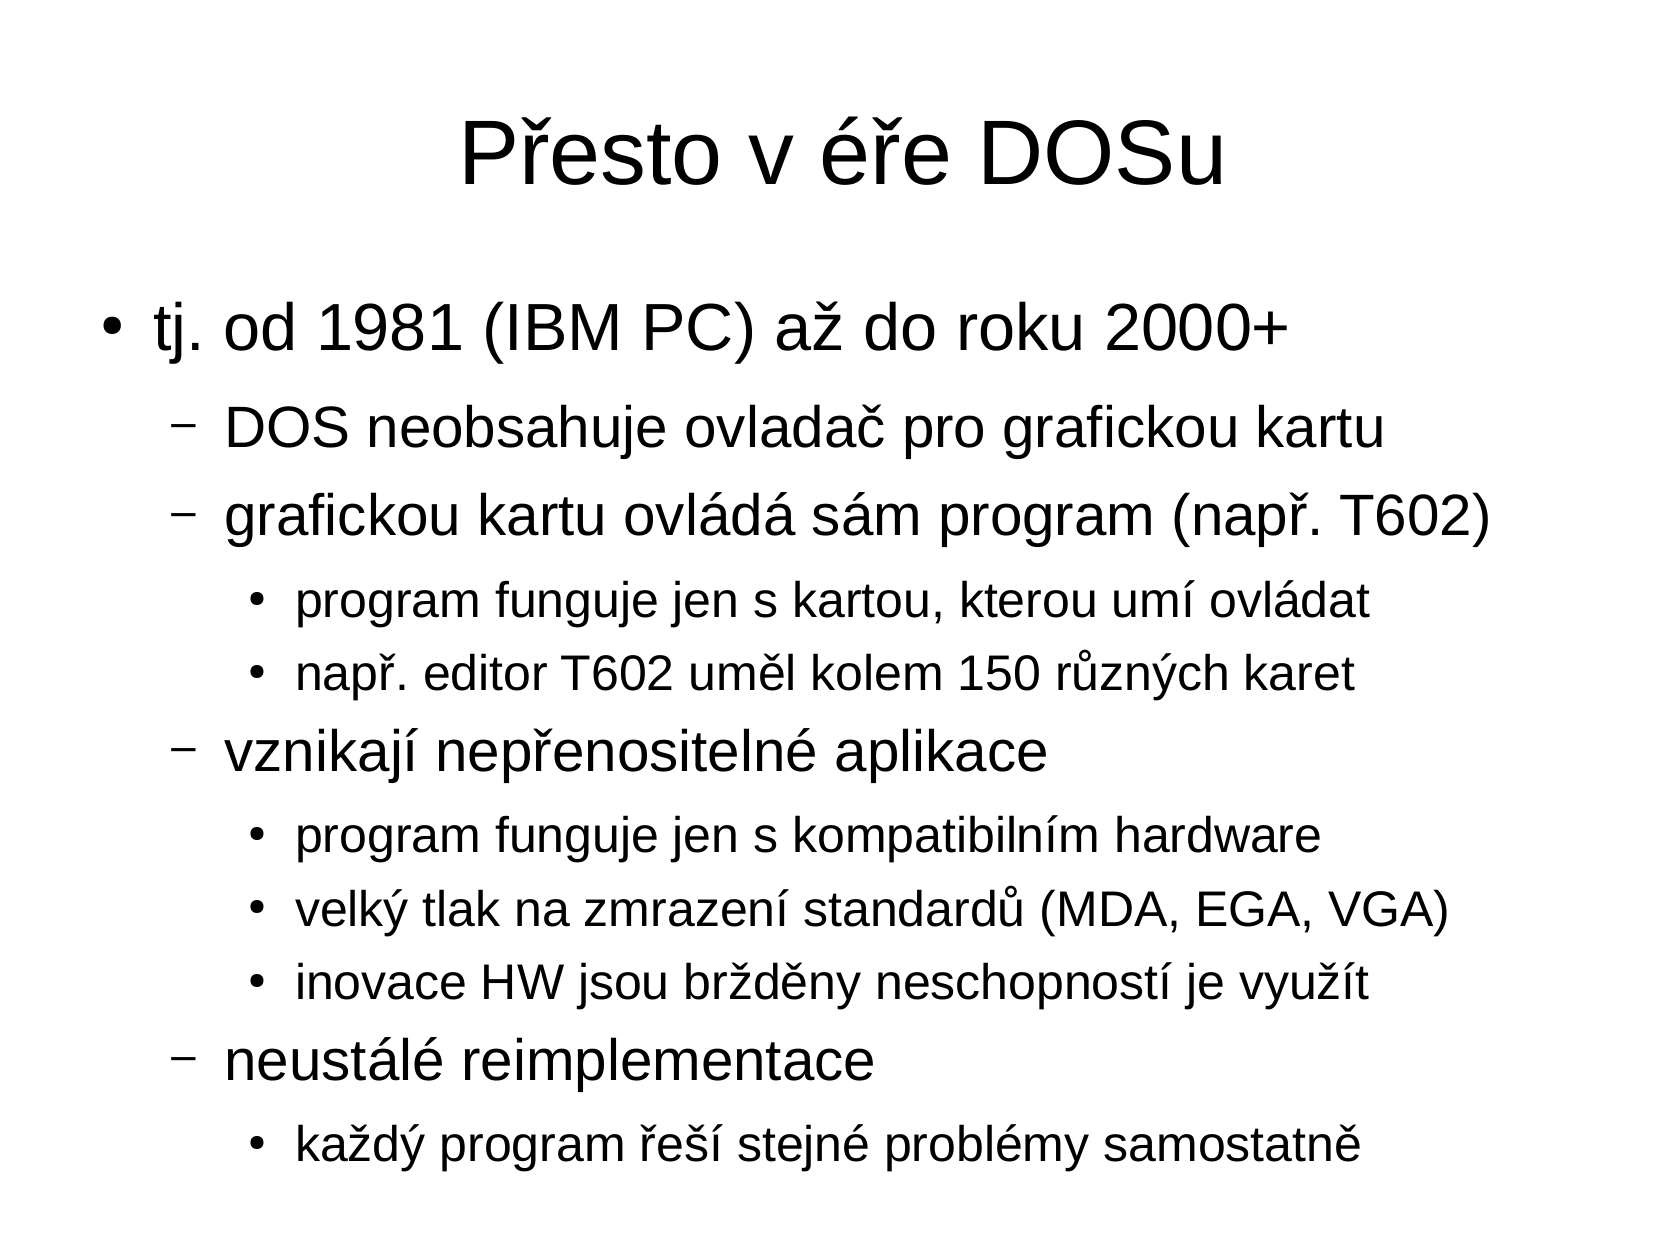

# Přesto v éře DOSu
tj. od 1981 (IBM PC) až do roku 2000+
DOS neobsahuje ovladač pro grafickou kartu
grafickou kartu ovládá sám program (např. T602)
program funguje jen s kartou, kterou umí ovládat
např. editor T602 uměl kolem 150 různých karet
vznikají nepřenositelné aplikace
program funguje jen s kompatibilním hardware
velký tlak na zmrazení standardů (MDA, EGA, VGA)
inovace HW jsou bržděny neschopností je využít
neustálé reimplementace
každý program řeší stejné problémy samostatně